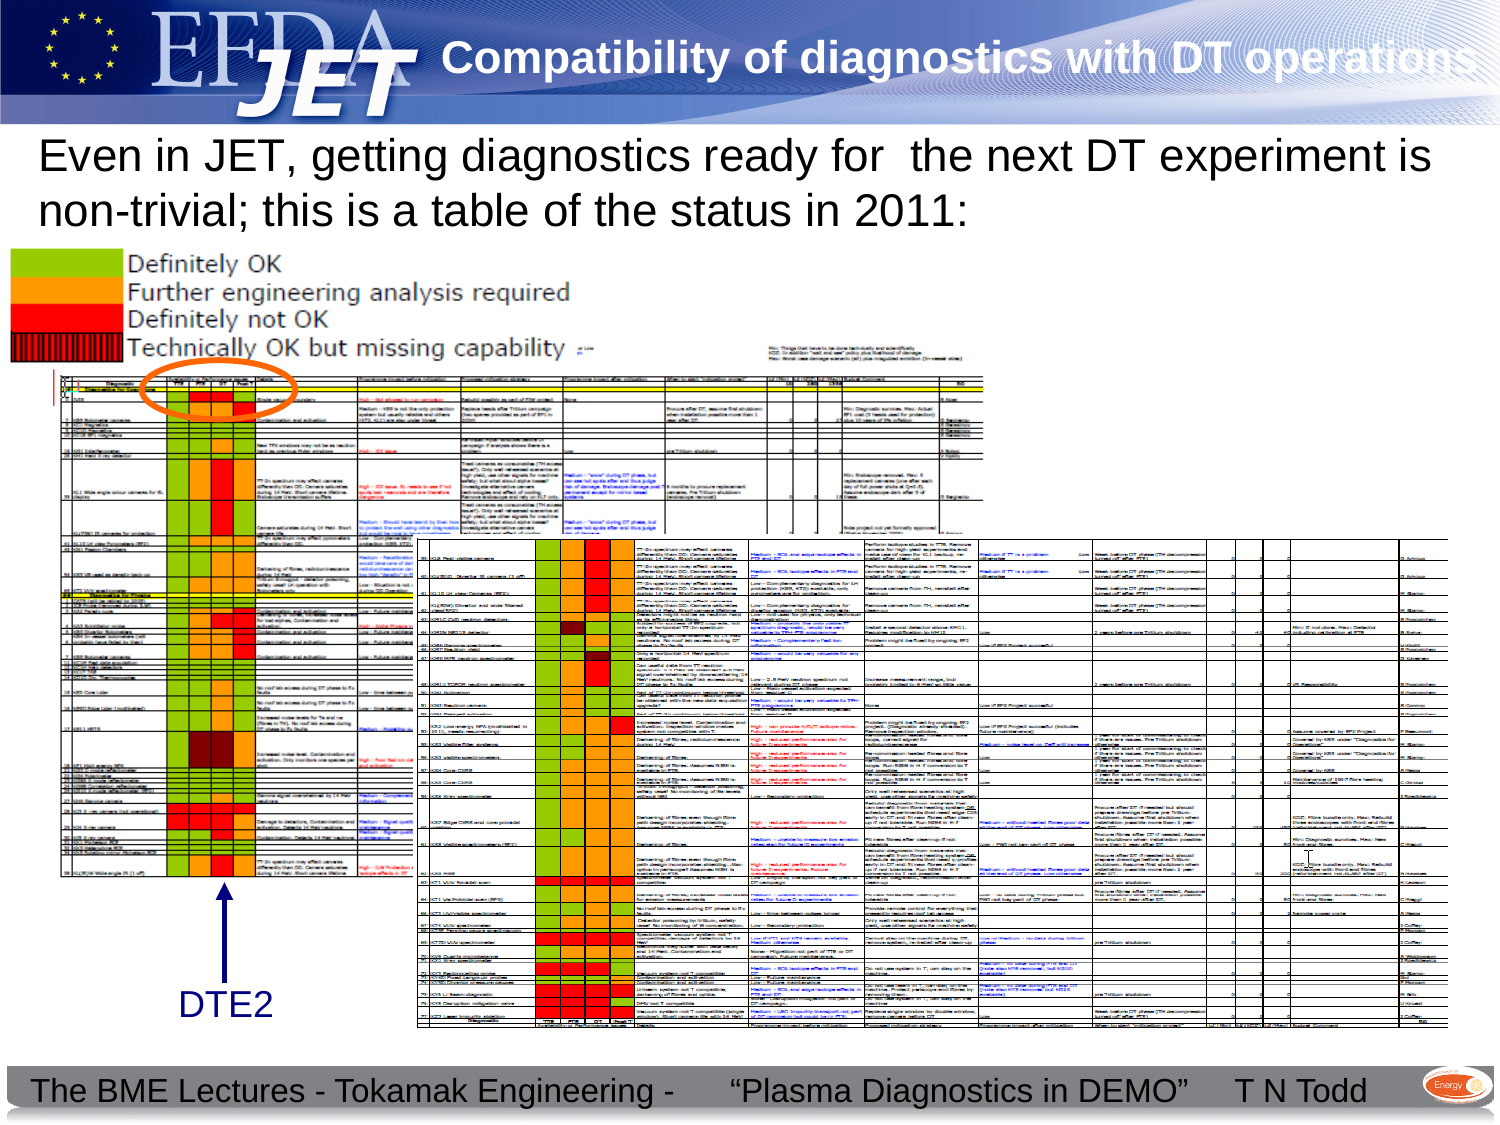

Compatibility of diagnostics with DT operations
Even in JET, getting diagnostics ready for the next DT experiment is non-trivial; this is a table of the status in 2011:
DTE2